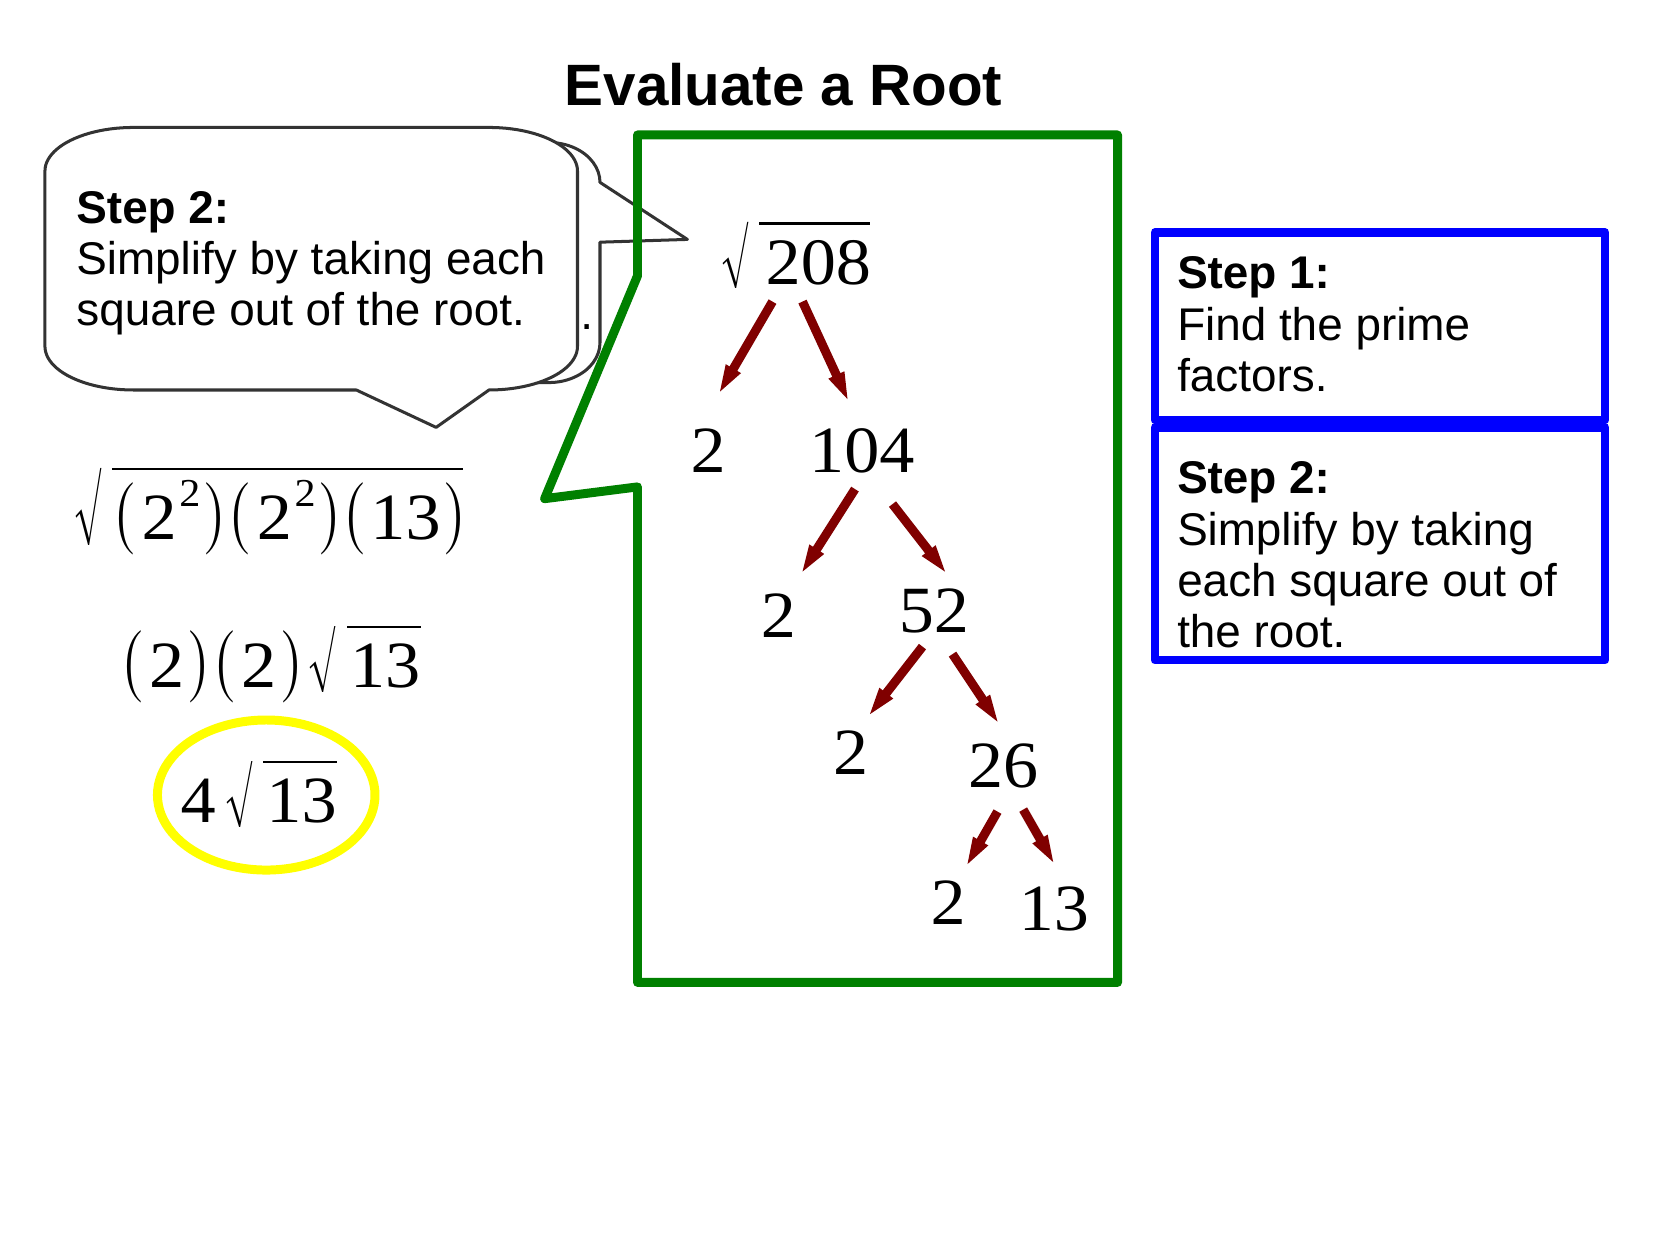

Evaluate a Root
Step 2:
Simplify by taking each
square out of the root.
Step 1:
Find the
prime factors.
Step 1:
Find the prime factors.
Step 2:
Simplify by taking each square out of the root.